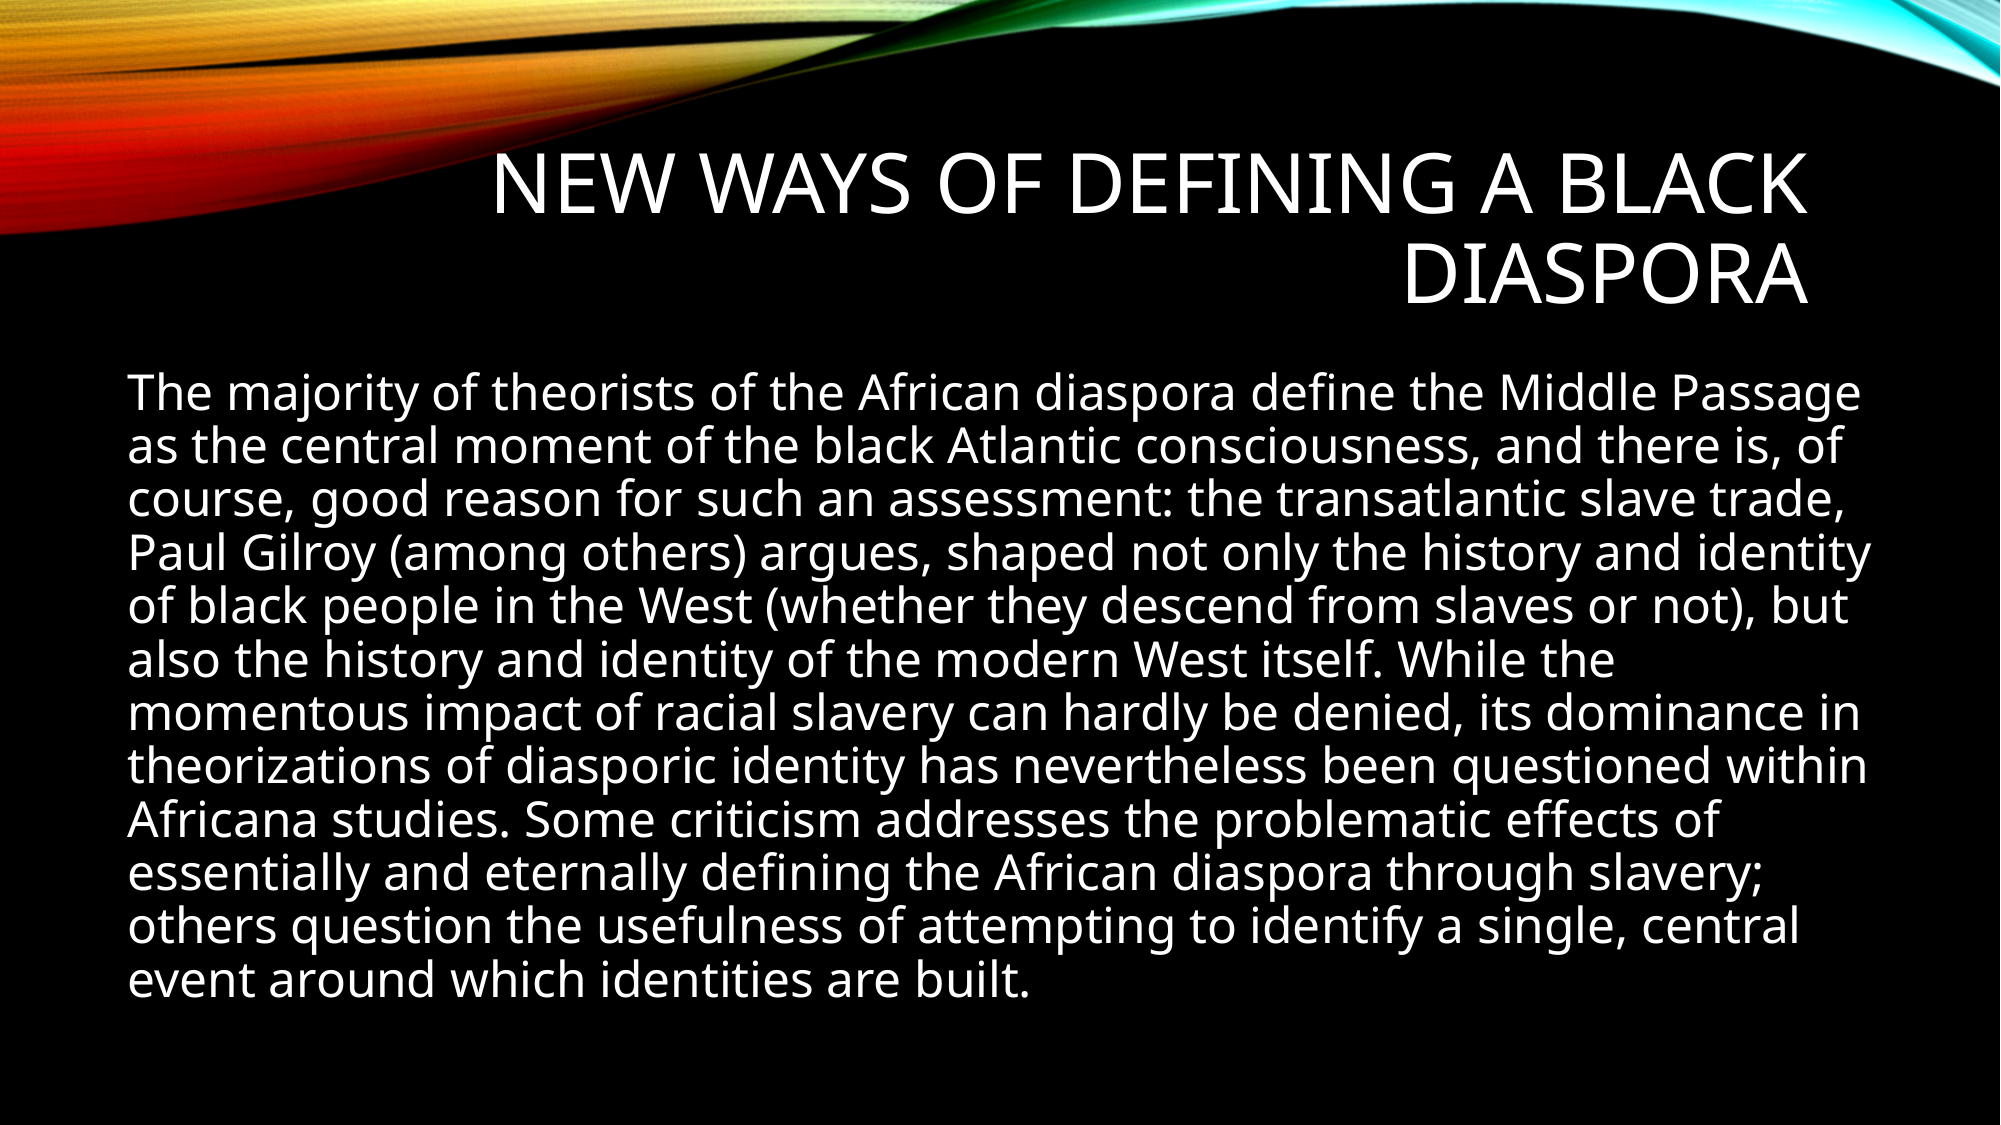

# New ways of defining a Black diaspora
The majority of theorists of the African diaspora define the Middle Passage as the central moment of the black Atlantic consciousness, and there is, of course, good reason for such an assessment: the transatlantic slave trade, Paul Gilroy (among others) argues, shaped not only the history and identity of black people in the West (whether they descend from slaves or not), but also the history and identity of the modern West itself. While the momentous impact of racial slavery can hardly be denied, its dominance in theorizations of diasporic identity has nevertheless been questioned within Africana studies. Some criticism addresses the problematic effects of essentially and eternally defining the African diaspora through slavery; others question the usefulness of attempting to identify a single, central event around which identities are built.